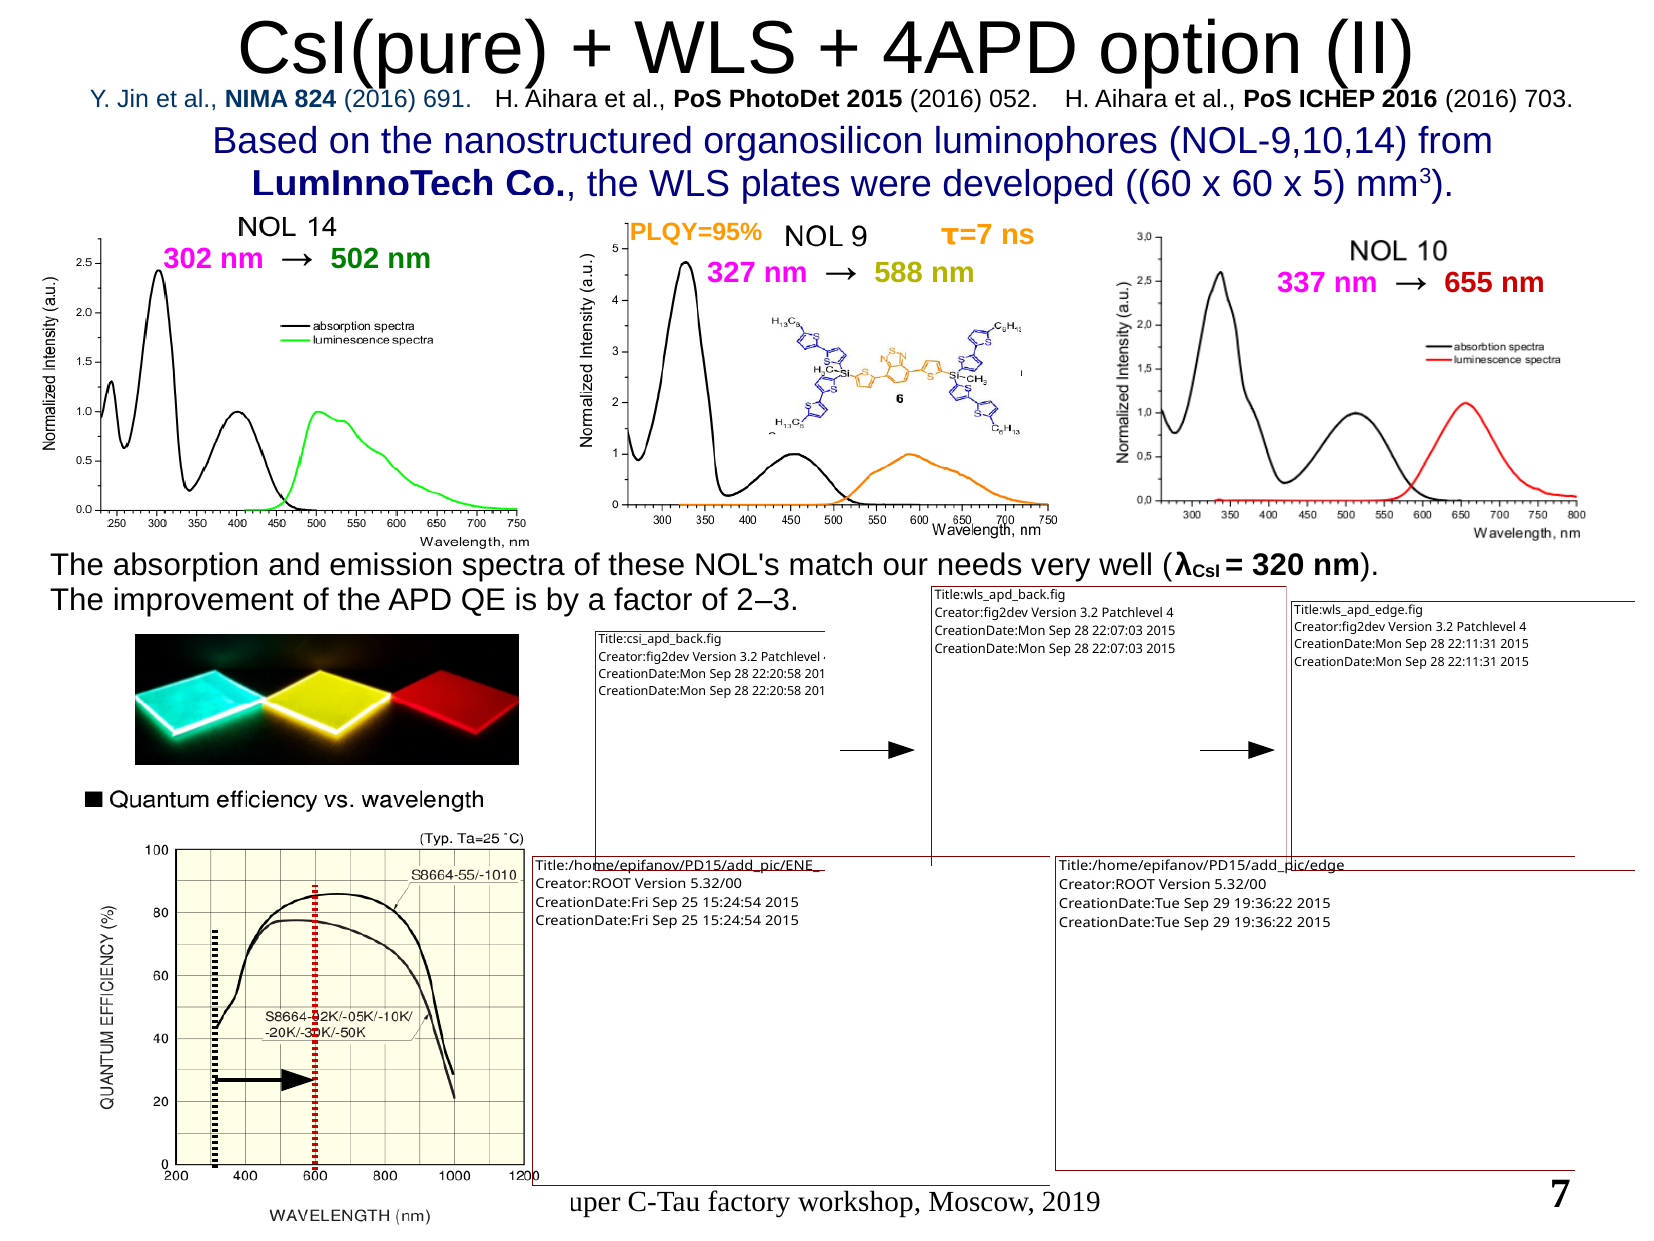

# CsI(pure) + WLS + 4APD option (II)
H. Aihara et al., PoS PhotoDet 2015 (2016) 052.
H. Aihara et al., PoS ICHEP 2016 (2016) 703.
Y. Jin et al., NIMA 824 (2016) 691.
Based on the nanostructured organosilicon luminophores (NOL-9,10,14) from LumInnoTech Co., the WLS plates were developed ((60 x 60 x 5) mm3).
PLQY=95%
τ=7 ns
302 nm → 502 nm
327 nm → 588 nm
337 nm → 655 nm
The absorption and emission spectra of these NOL's match our needs very well (λCsI = 320 nm).
The improvement of the APD QE is by a factor of 2–3.
7
Super C-Tau factory workshop, Moscow, 2019